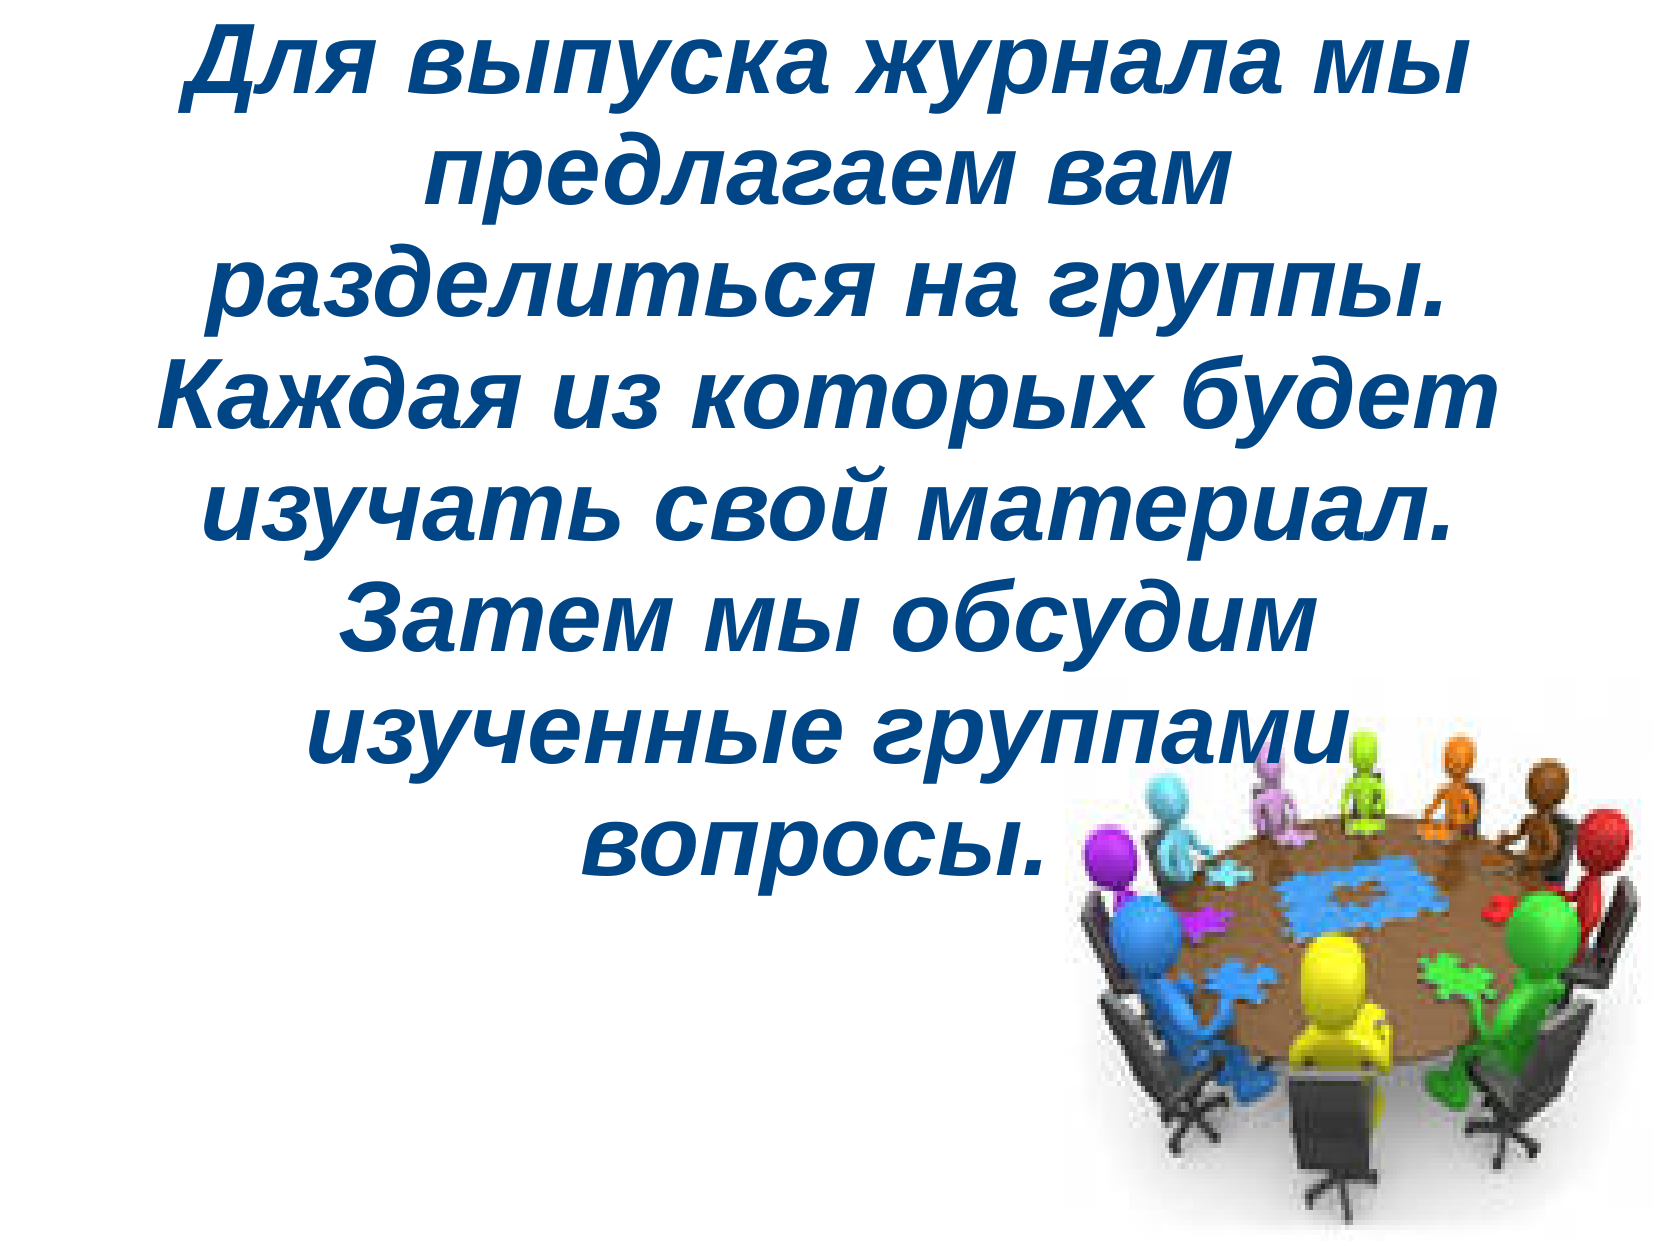

# Для выпуска журнала мы предлагаем вам разделиться на группы. Каждая из которых будет изучать свой материал. Затем мы обсудим изученные группами вопросы.